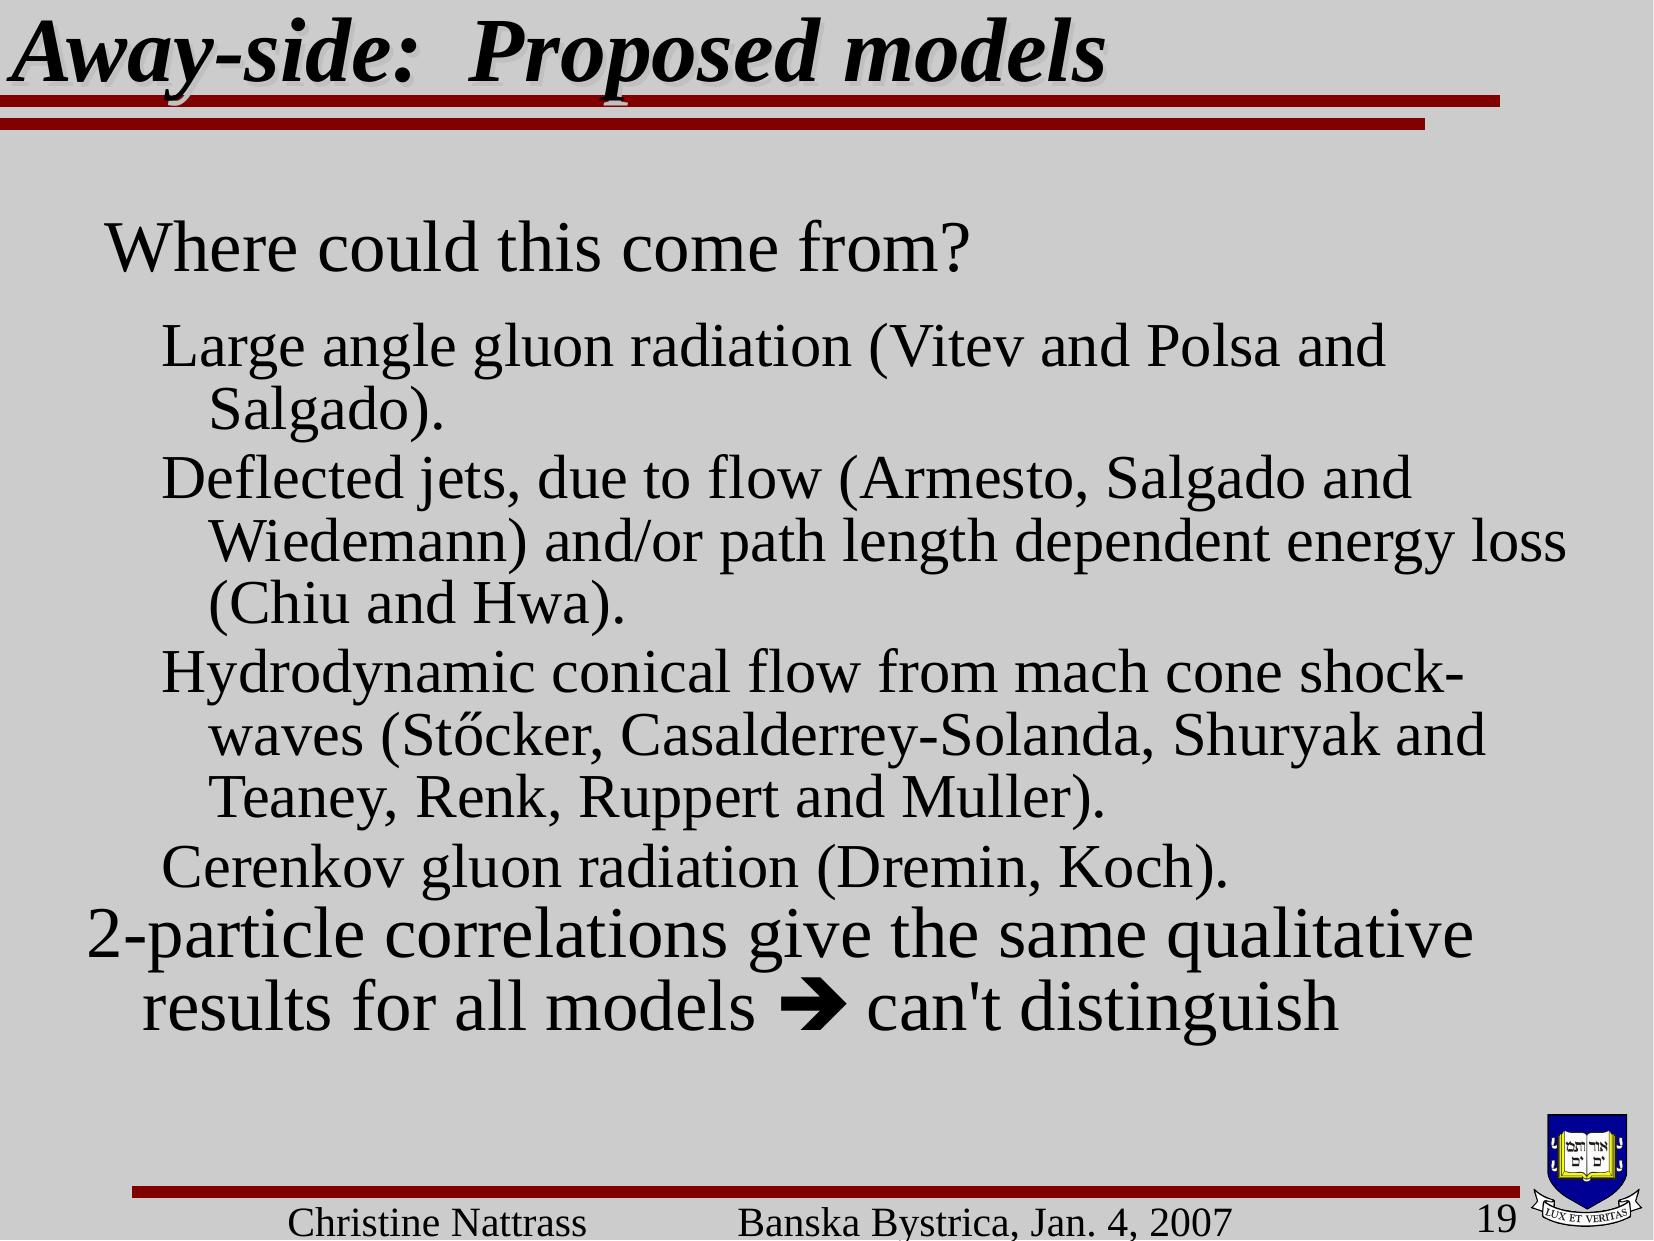

# Away-side: Proposed models
Where could this come from?
Large angle gluon radiation (Vitev and Polsa and Salgado).
Deflected jets, due to flow (Armesto, Salgado and Wiedemann) and/or path length dependent energy loss (Chiu and Hwa).
Hydrodynamic conical flow from mach cone shock-waves (Stőcker, Casalderrey-Solanda, Shuryak and Teaney, Renk, Ruppert and Muller).
Cerenkov gluon radiation (Dremin, Koch).
2-particle correlations give the same qualitative results for all models  can't distinguish